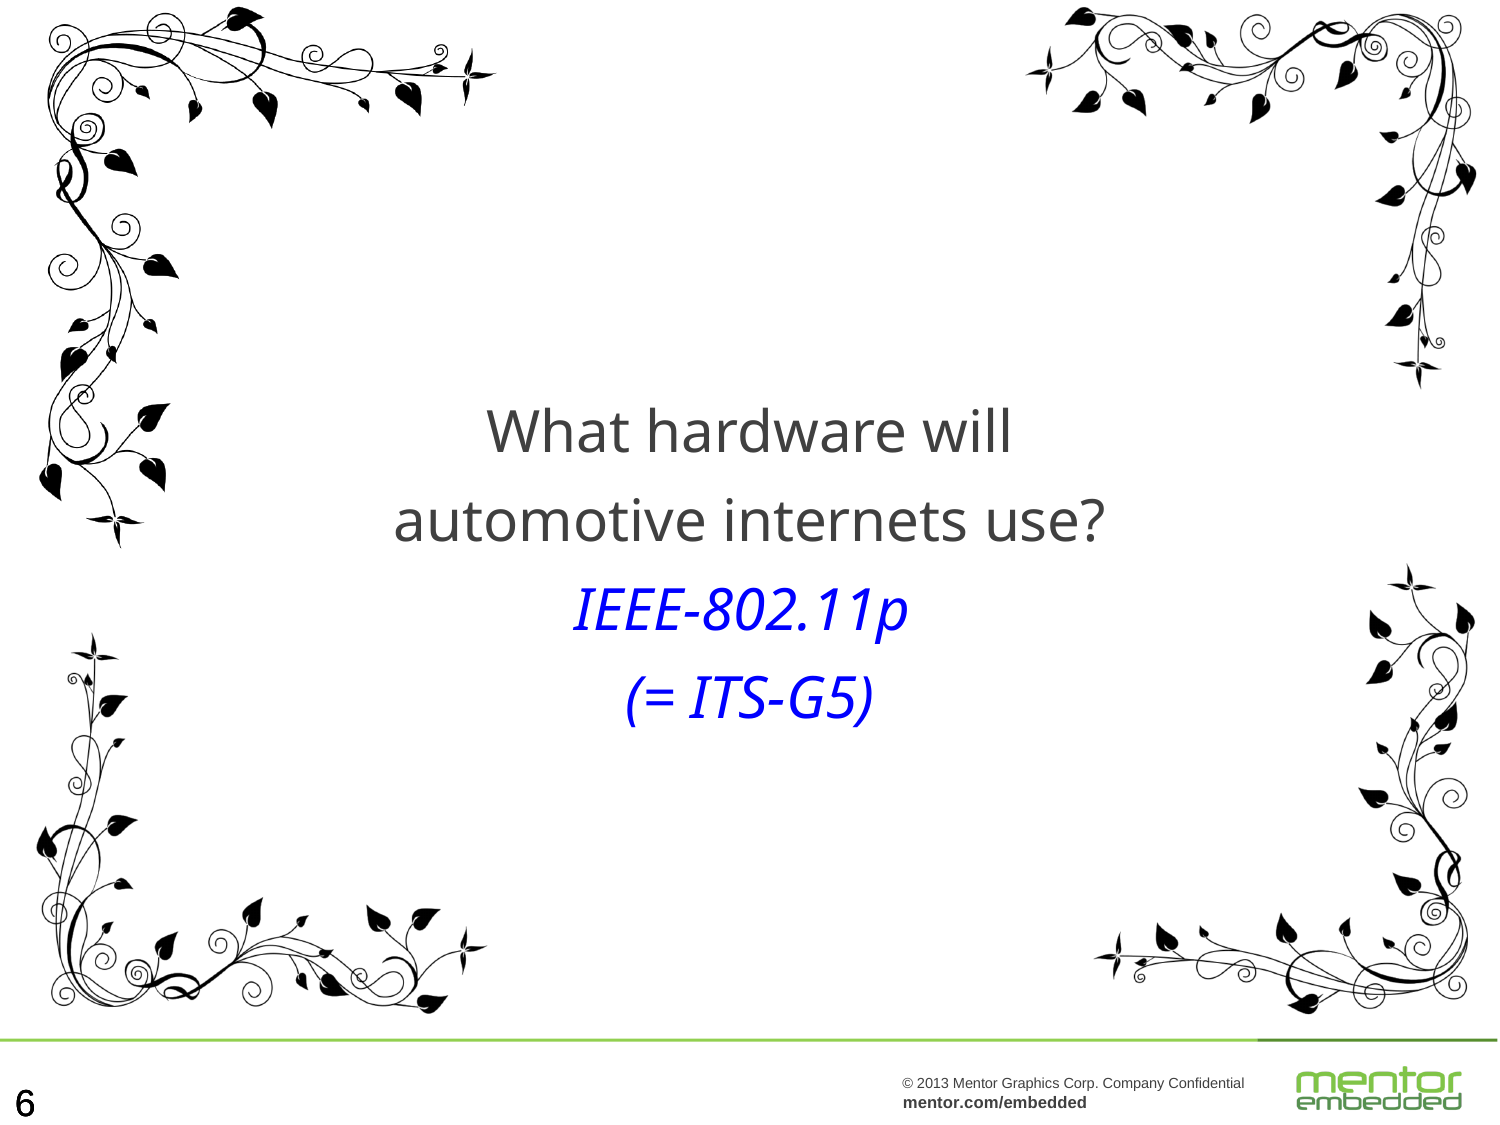

# What hardware will
automotive internets use?
IEEE-802.11p
(= ITS-G5)